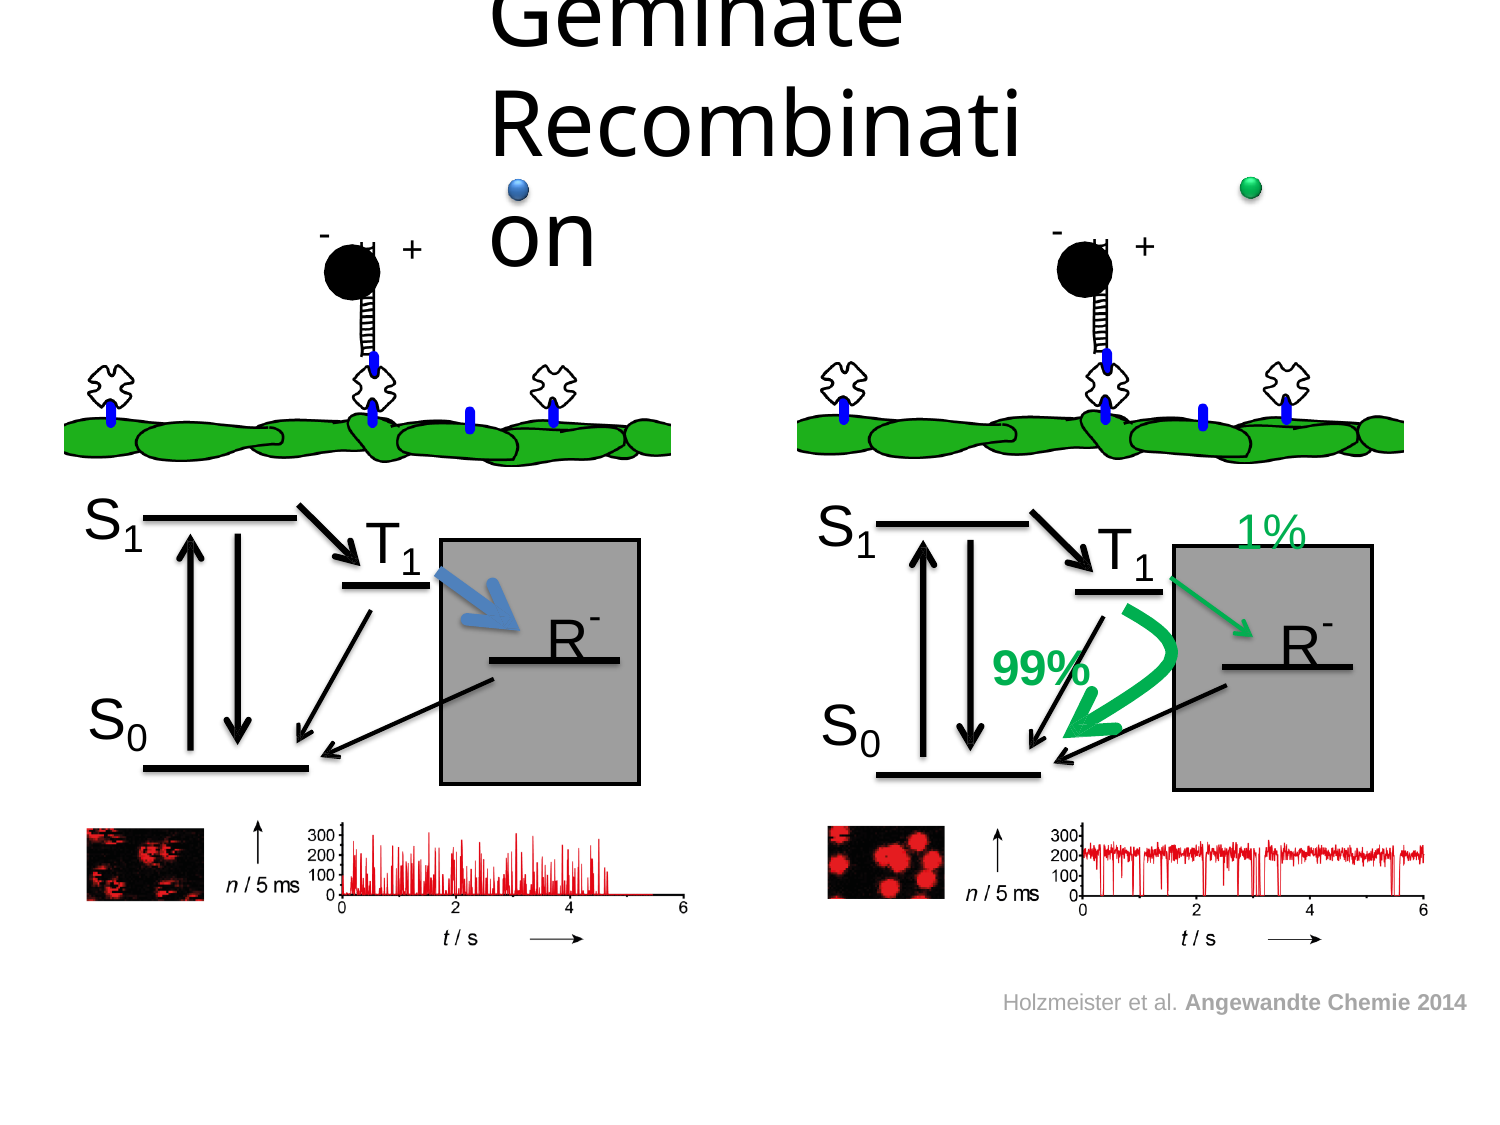

# Geminate	Recombination
-
-
+
+
S1
S1
1%
T1
T1
R-
R-
99%
S0
S0
Holzmeister et al. Angewandte Chemie 2014